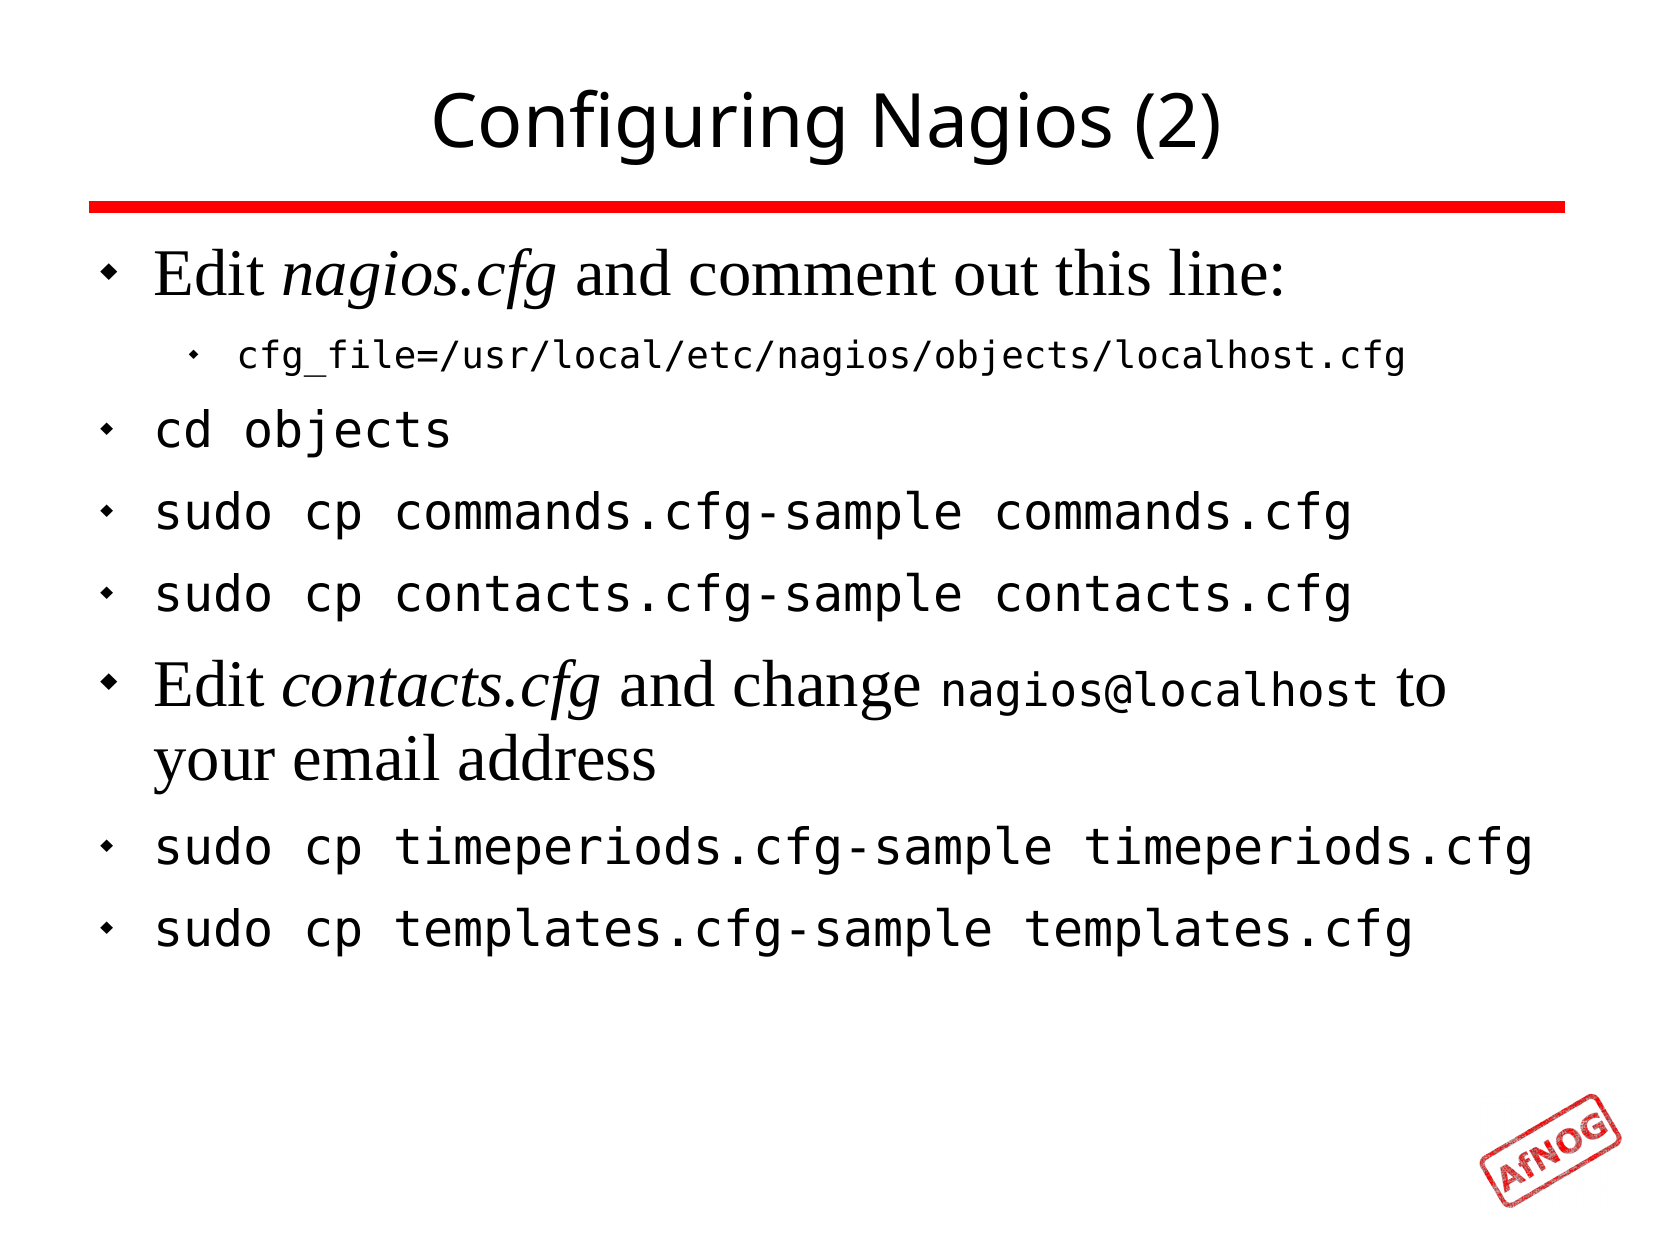

# Configuring Nagios (2)
Edit nagios.cfg and comment out this line:
cfg_file=/usr/local/etc/nagios/objects/localhost.cfg
cd objects
sudo cp commands.cfg-sample commands.cfg
sudo cp contacts.cfg-sample contacts.cfg
Edit contacts.cfg and change nagios@localhost to your email address
sudo cp timeperiods.cfg-sample timeperiods.cfg
sudo cp templates.cfg-sample templates.cfg